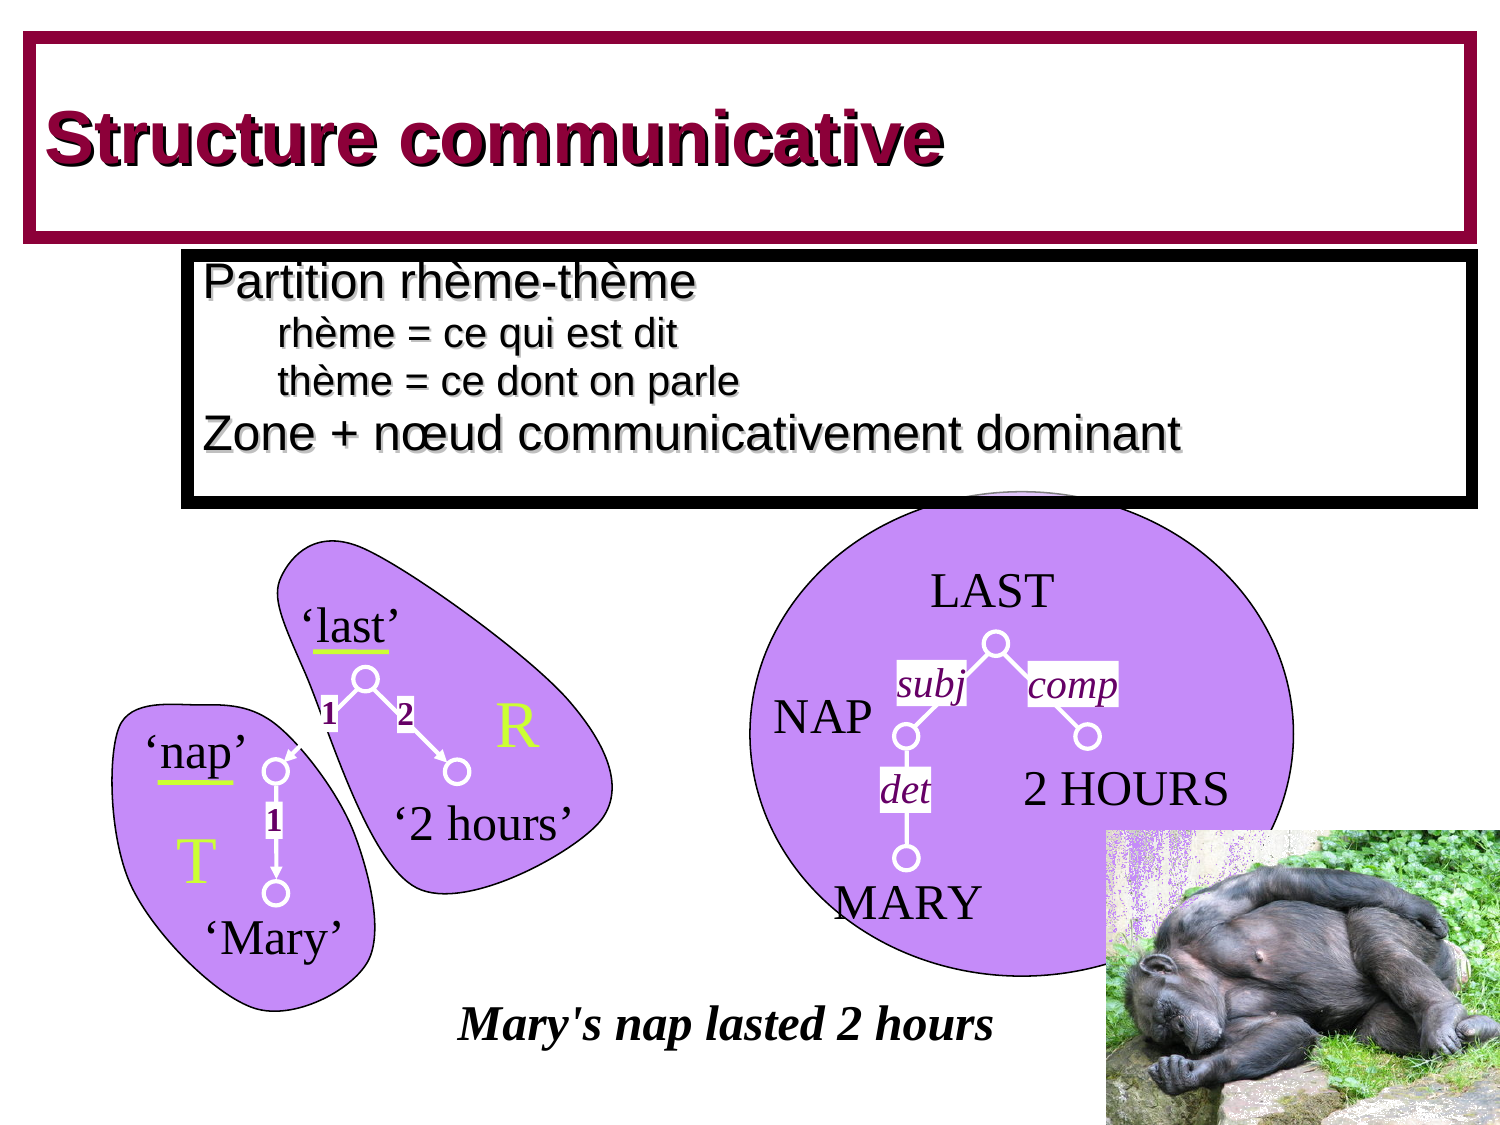

# Structure communicative
Partition rhème-thème
rhème = ce qui est dit
thème = ce dont on parle
Zone + nœud communicativement dominant
R
LAST
‘last’
1
2
‘nap’
‘2 hours’
1
‘Mary’
subj
comp
NAP
2 HOURS
det
MARY
T
Mary's nap lasted 2 hours